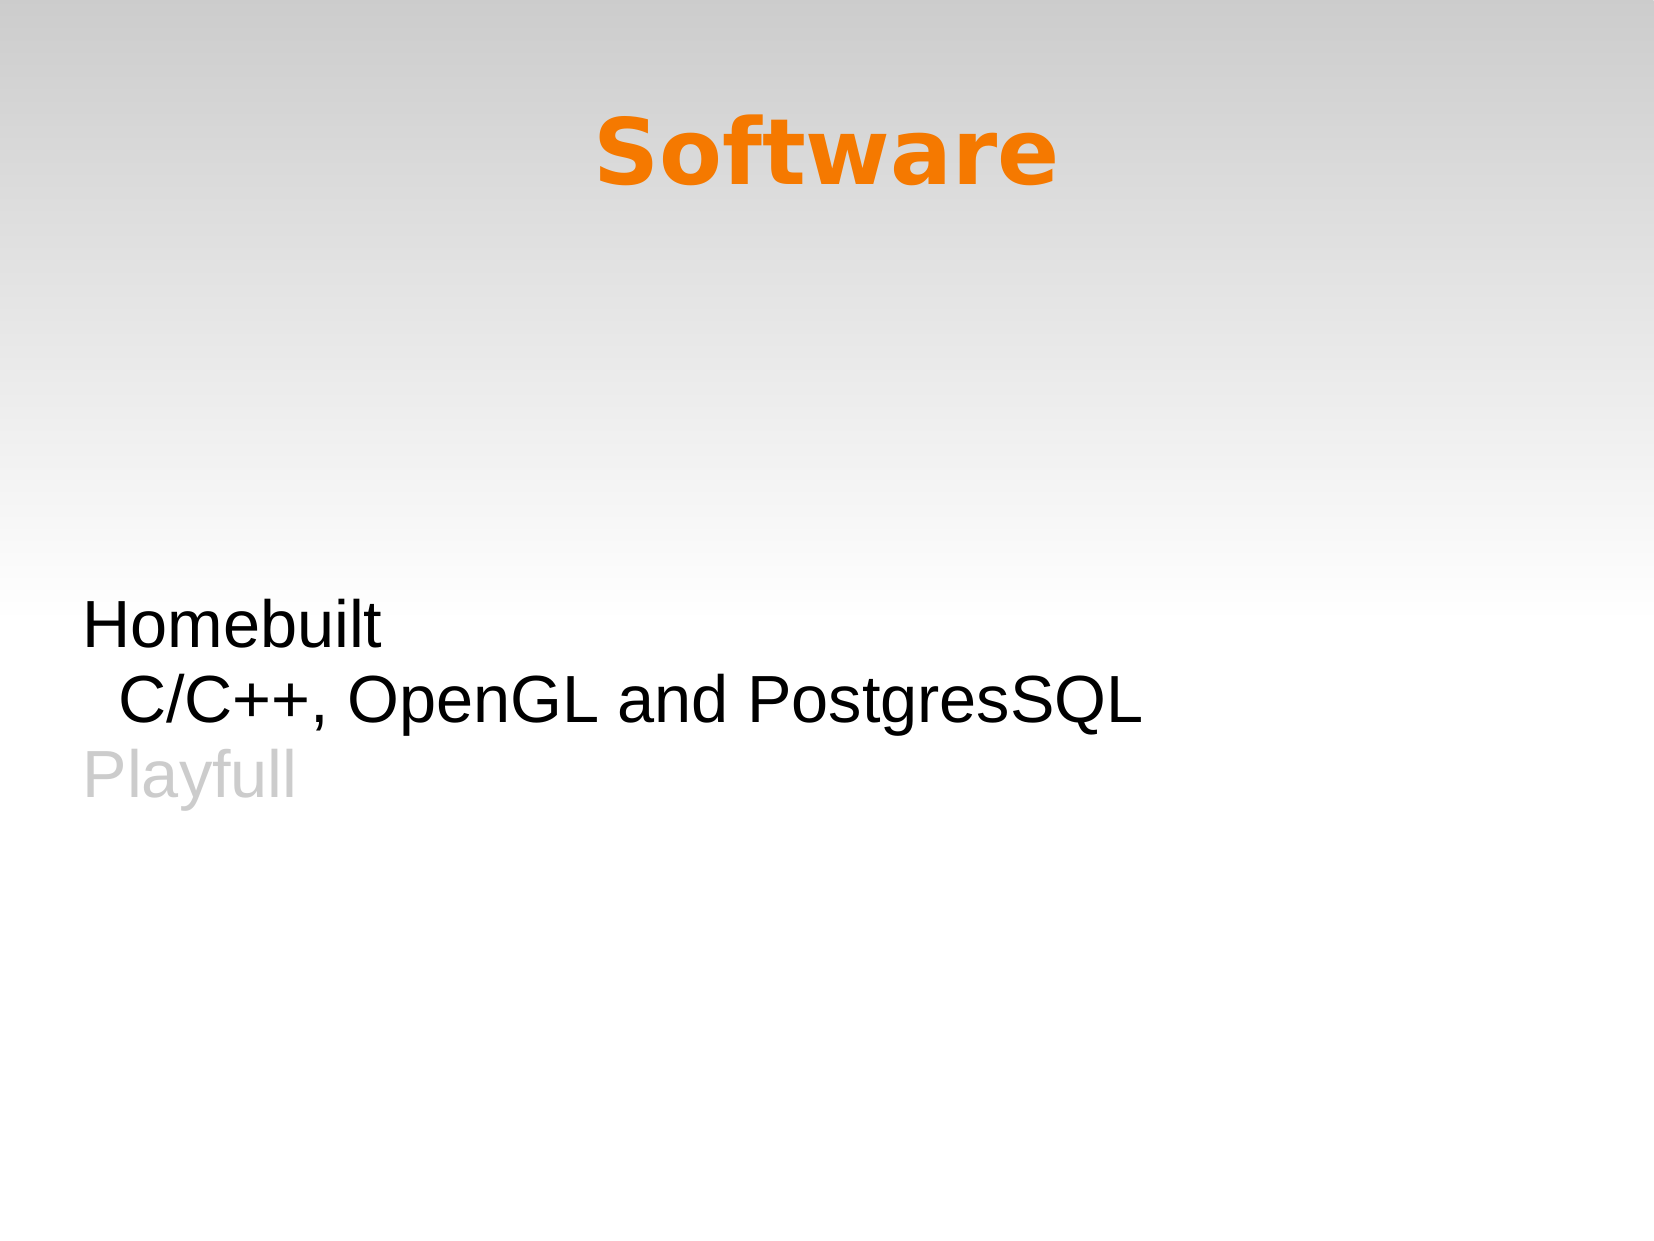

# Software
Homebuilt
C/C++, OpenGL and PostgresSQL
Playfull